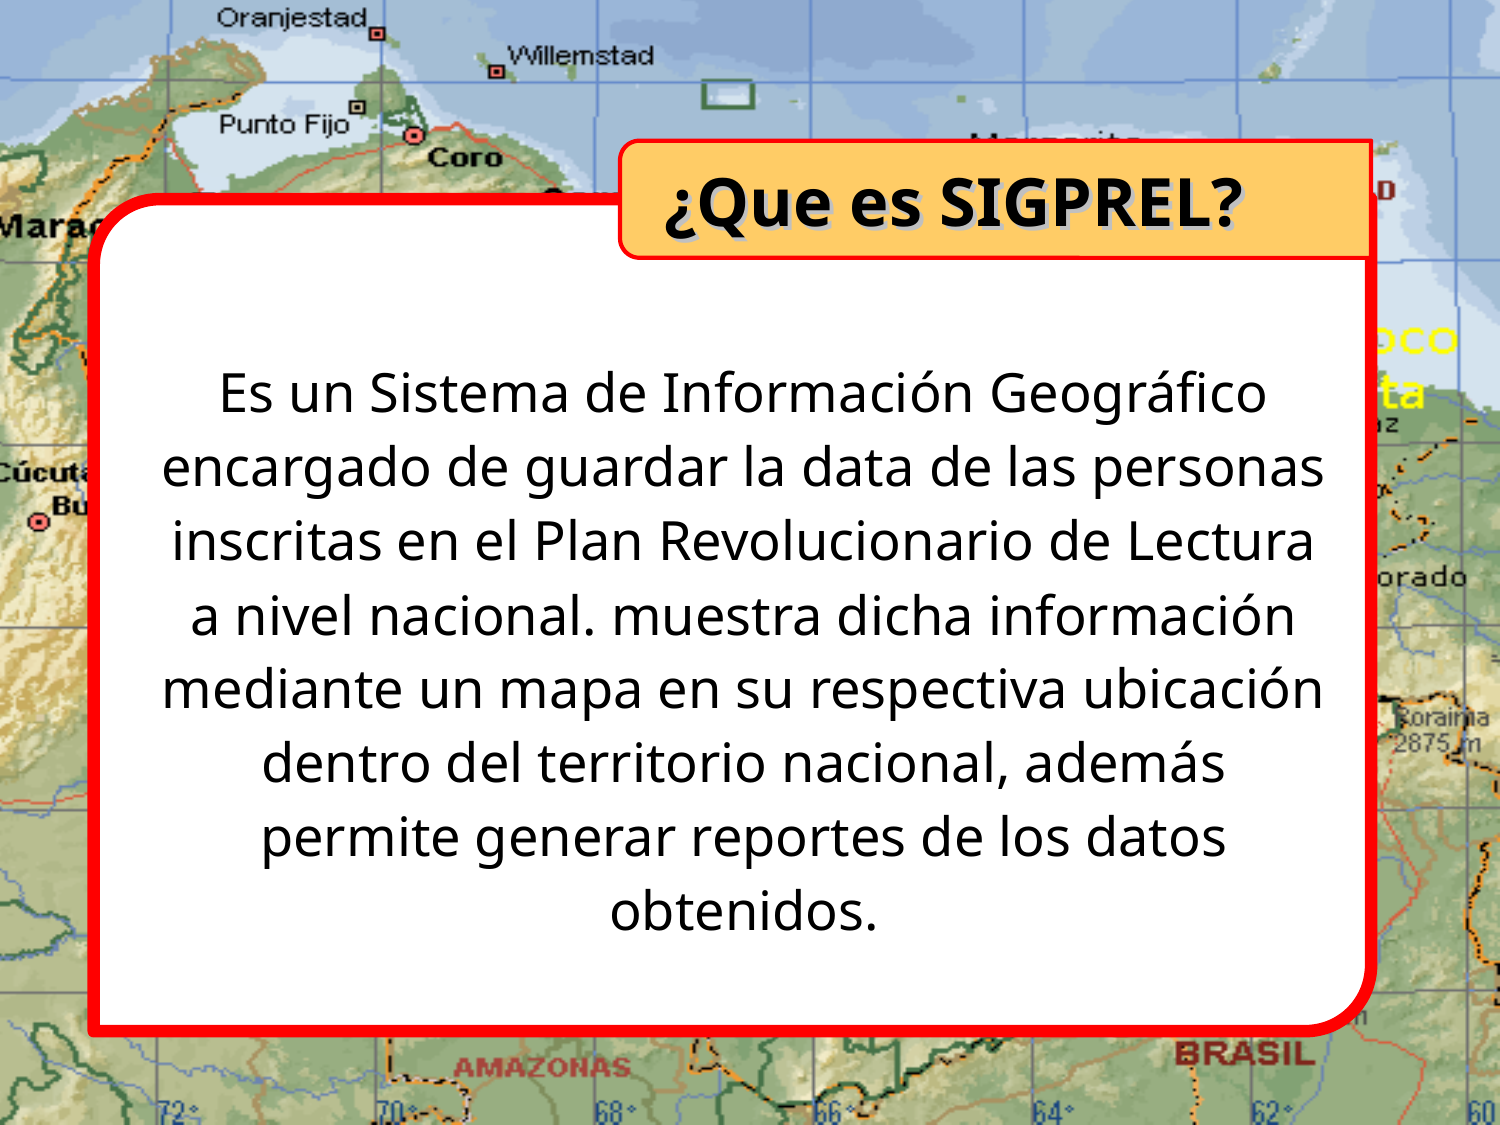

¿Que es SIGPREL?
Es un Sistema de Información Geográfico encargado de guardar la data de las personas inscritas en el Plan Revolucionario de Lectura a nivel nacional. muestra dicha información mediante un mapa en su respectiva ubicación dentro del territorio nacional, además permite generar reportes de los datos obtenidos.